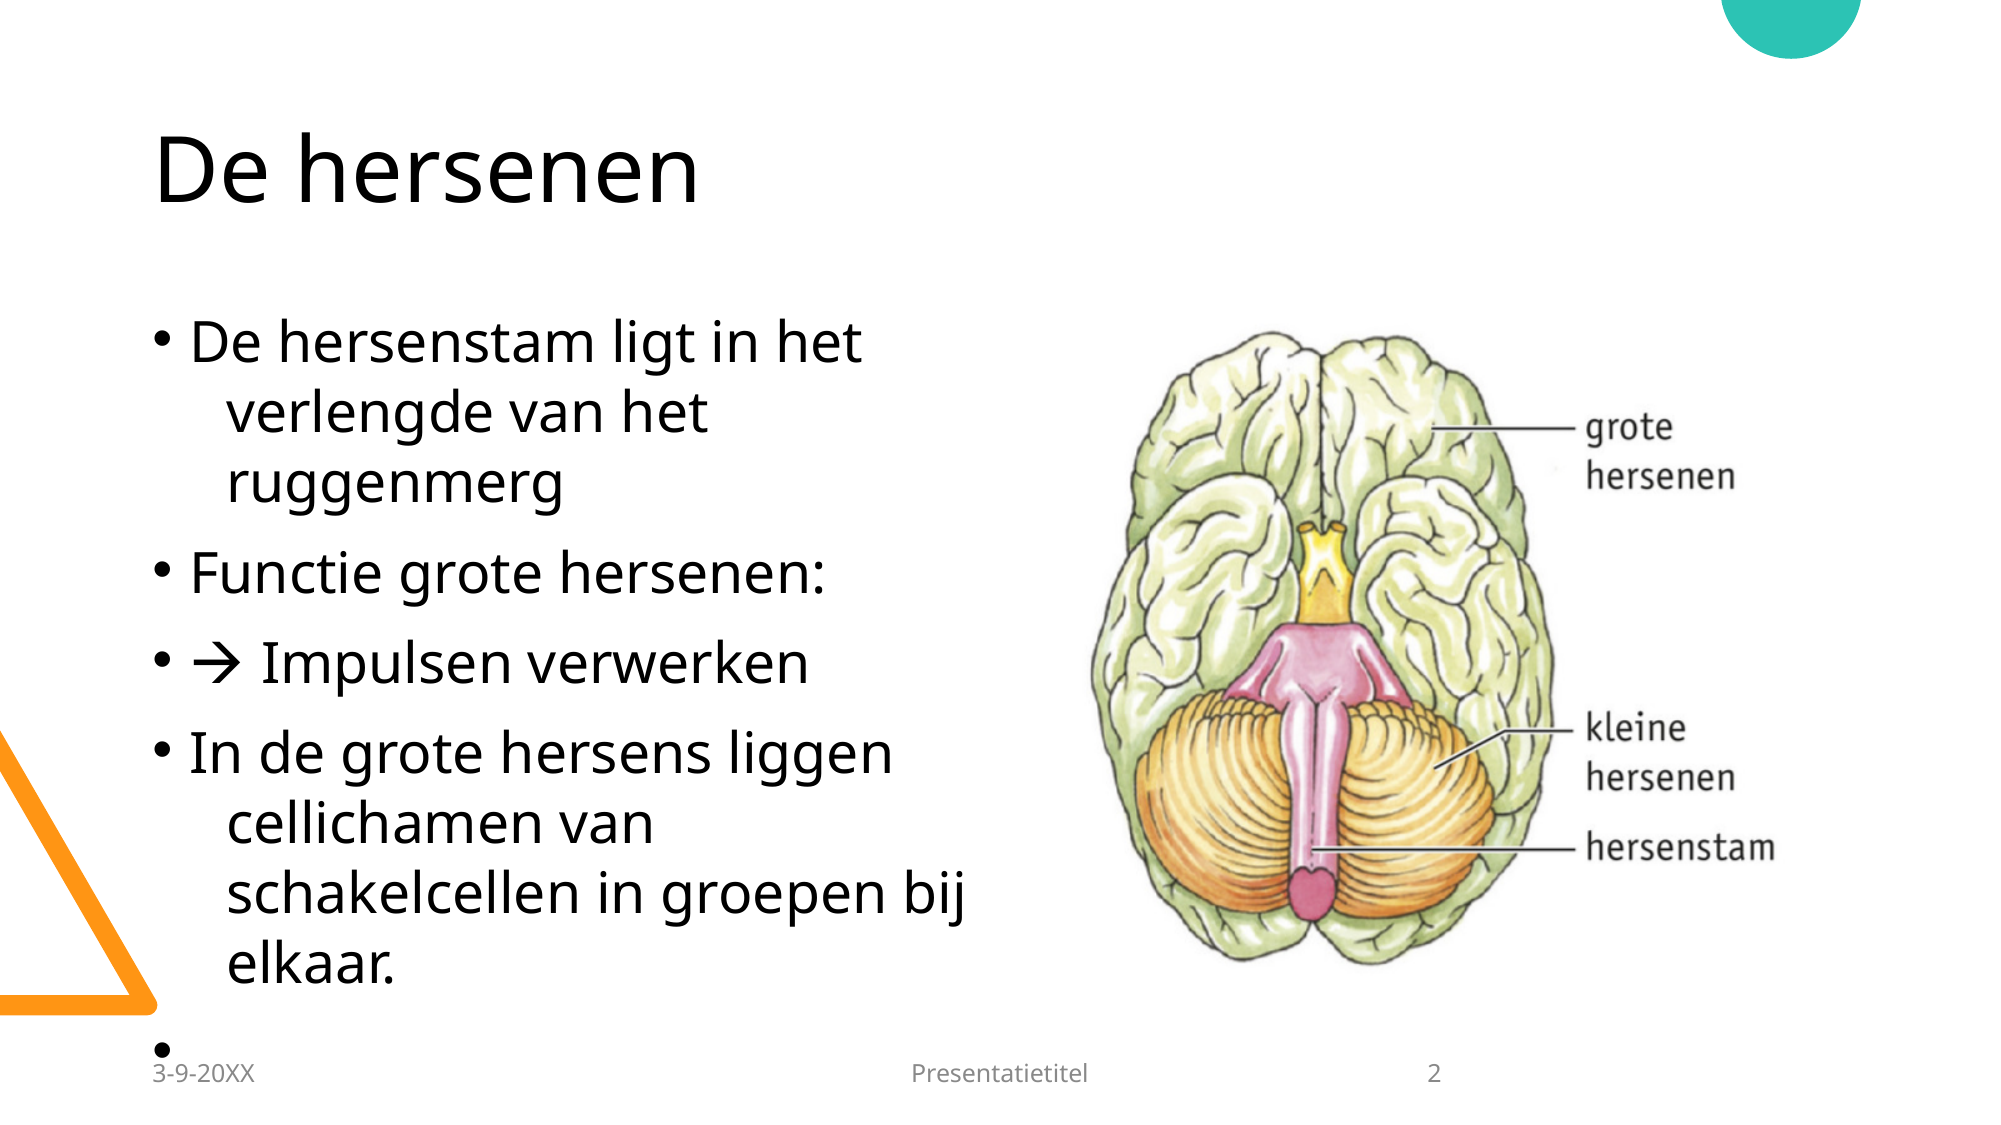

# De hersenen
De hersenstam ligt in het verlengde van het ruggenmerg
Functie grote hersenen:
 Impulsen verwerken
In de grote hersens liggen cellichamen van schakelcellen in groepen bij elkaar.
3-9-20XX
Presentatietitel
2